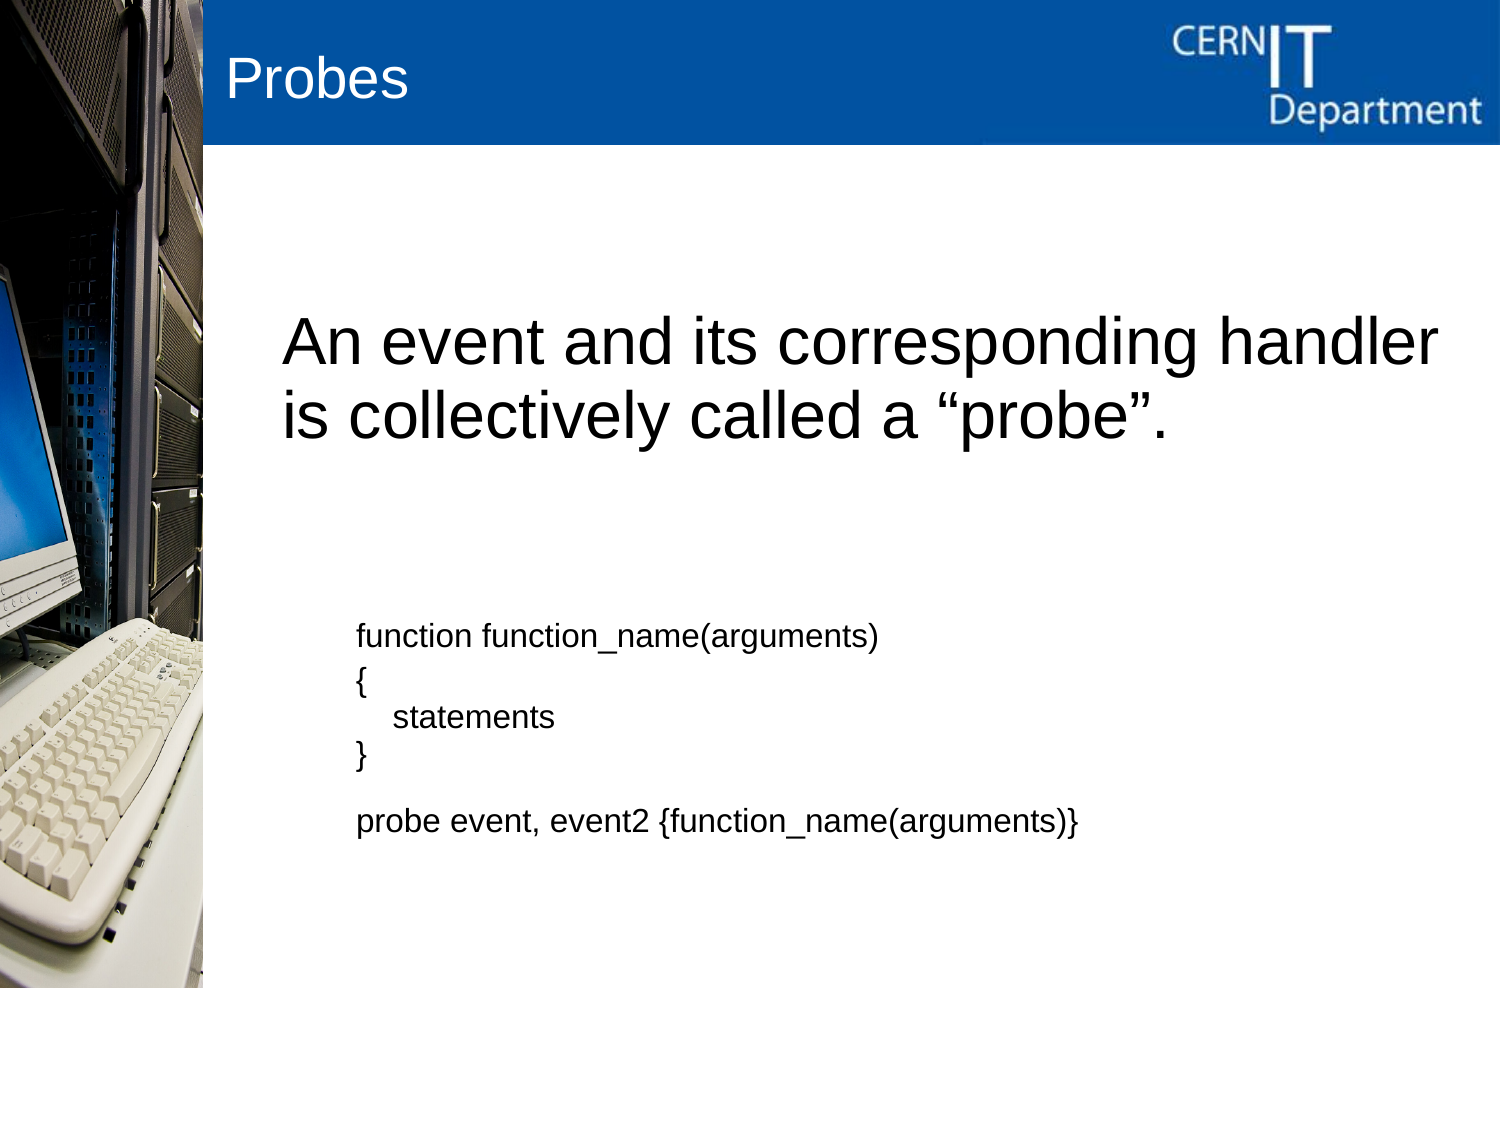

# Probes
An event and its corresponding handler is collectively called a “probe”.
 function function_name(arguments)
 {
 statements
 }
 probe event, event2 {function_name(arguments)}